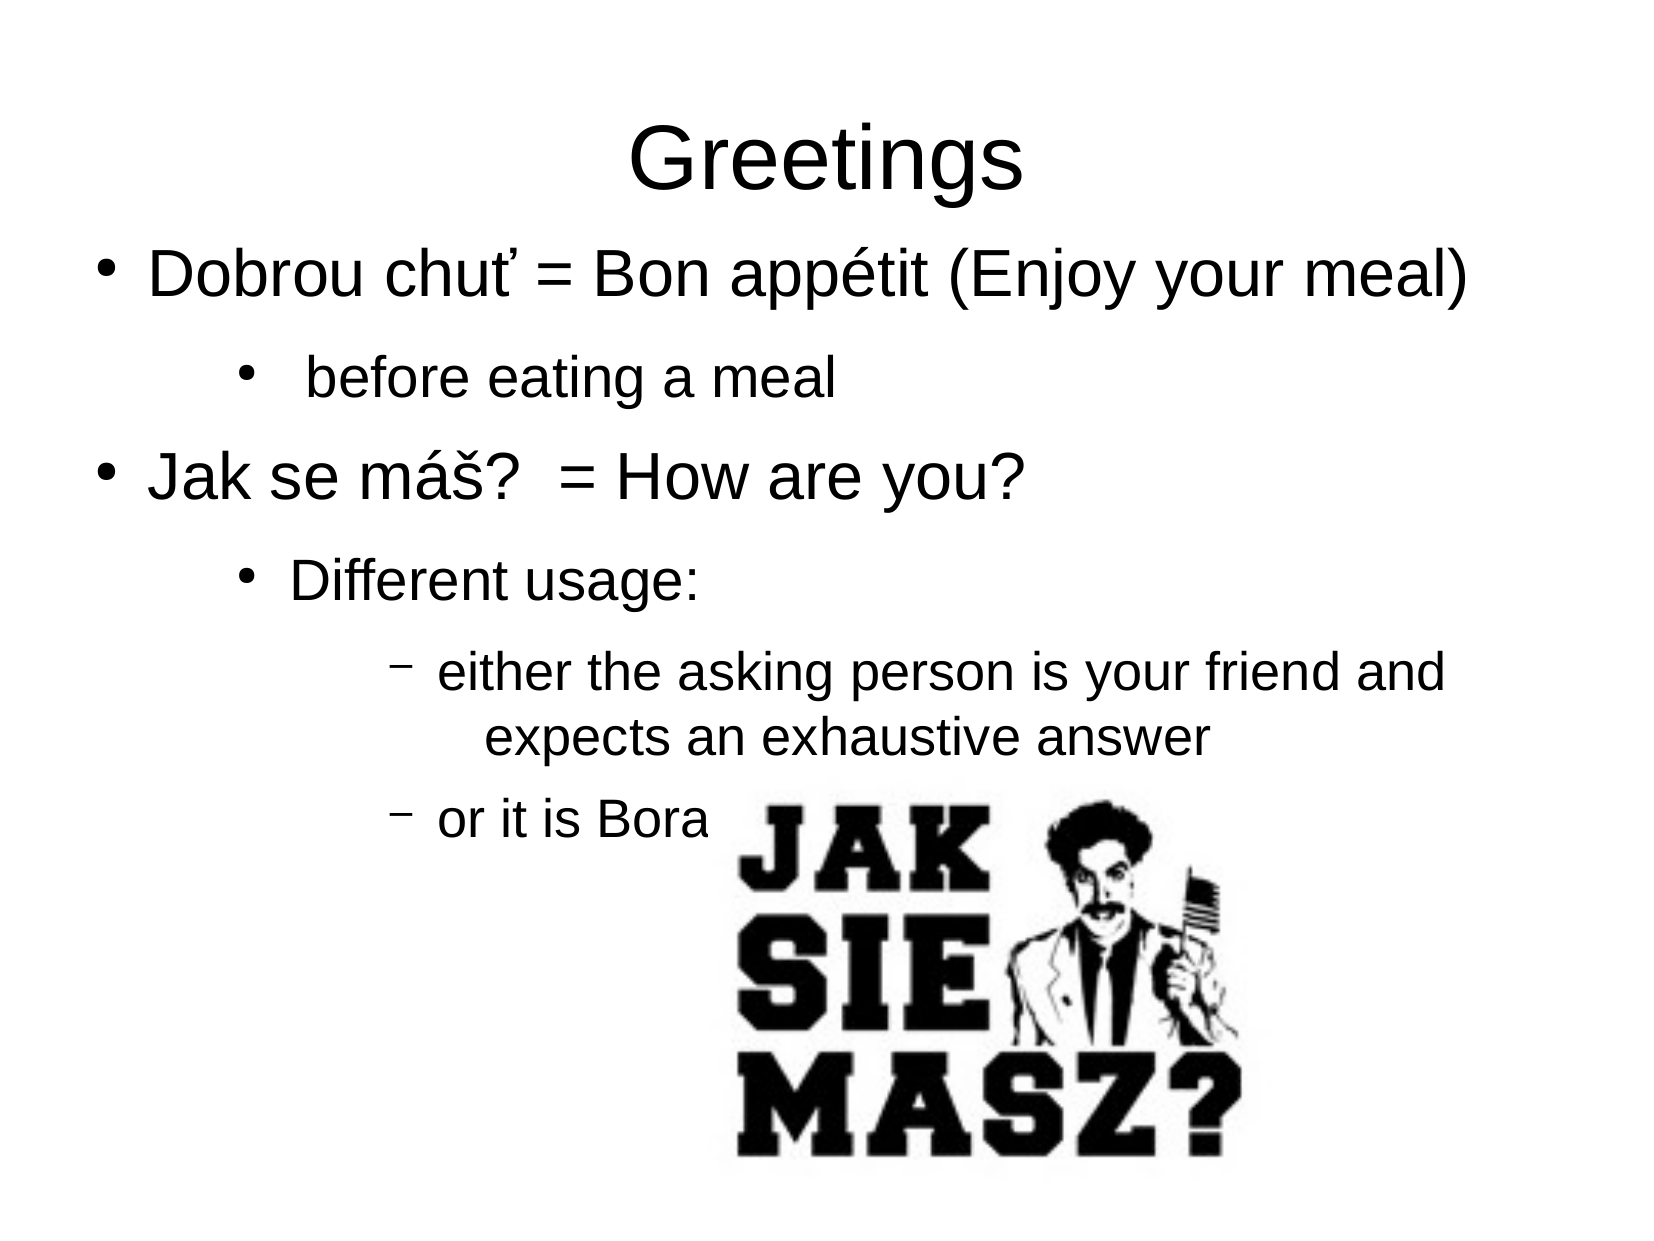

# Greetings
Dobrou chuť = Bon appétit (Enjoy your meal)
 before eating a meal
Jak se máš? = How are you?
Different usage:
either the asking person is your friend and expects an exhaustive answer
or it is Borat